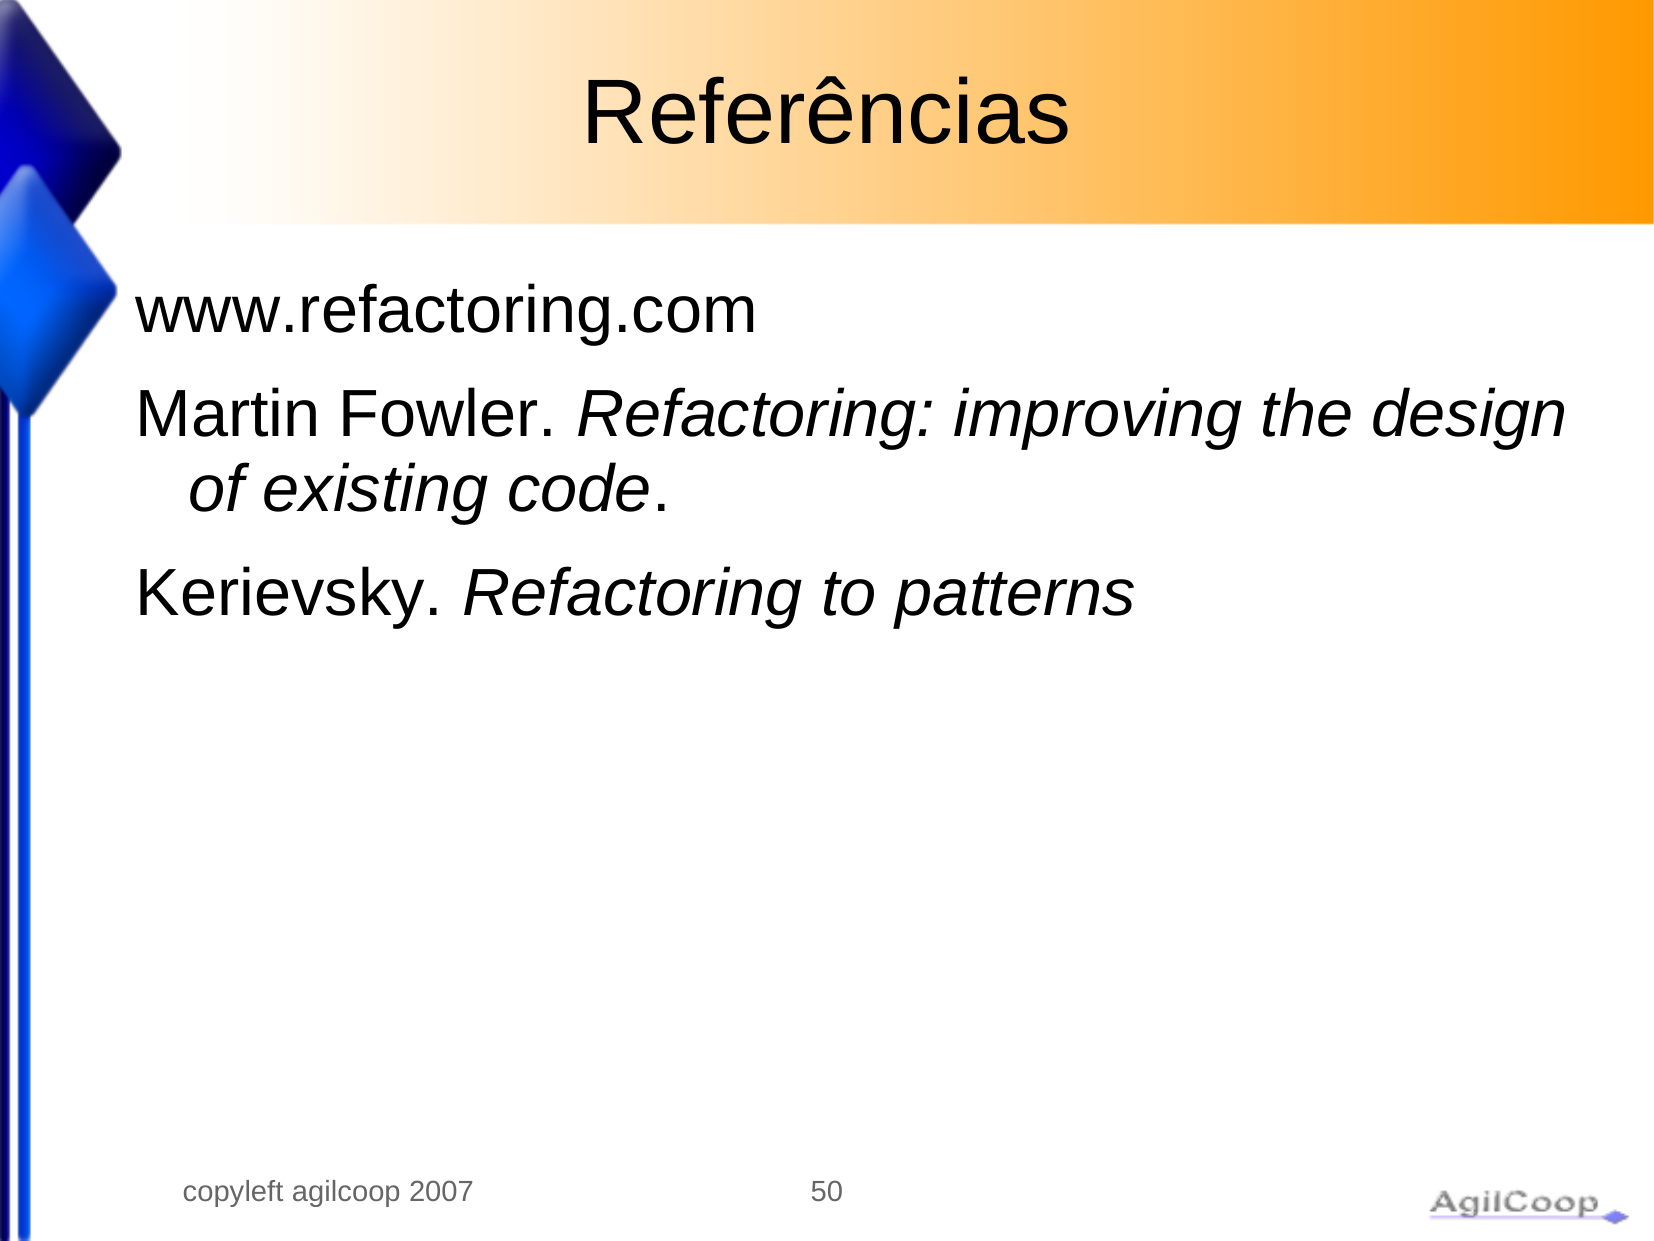

# Referências
www.refactoring.com
Martin Fowler. Refactoring: improving the design of existing code.
Kerievsky. Refactoring to patterns
copyleft agilcoop 2007
50